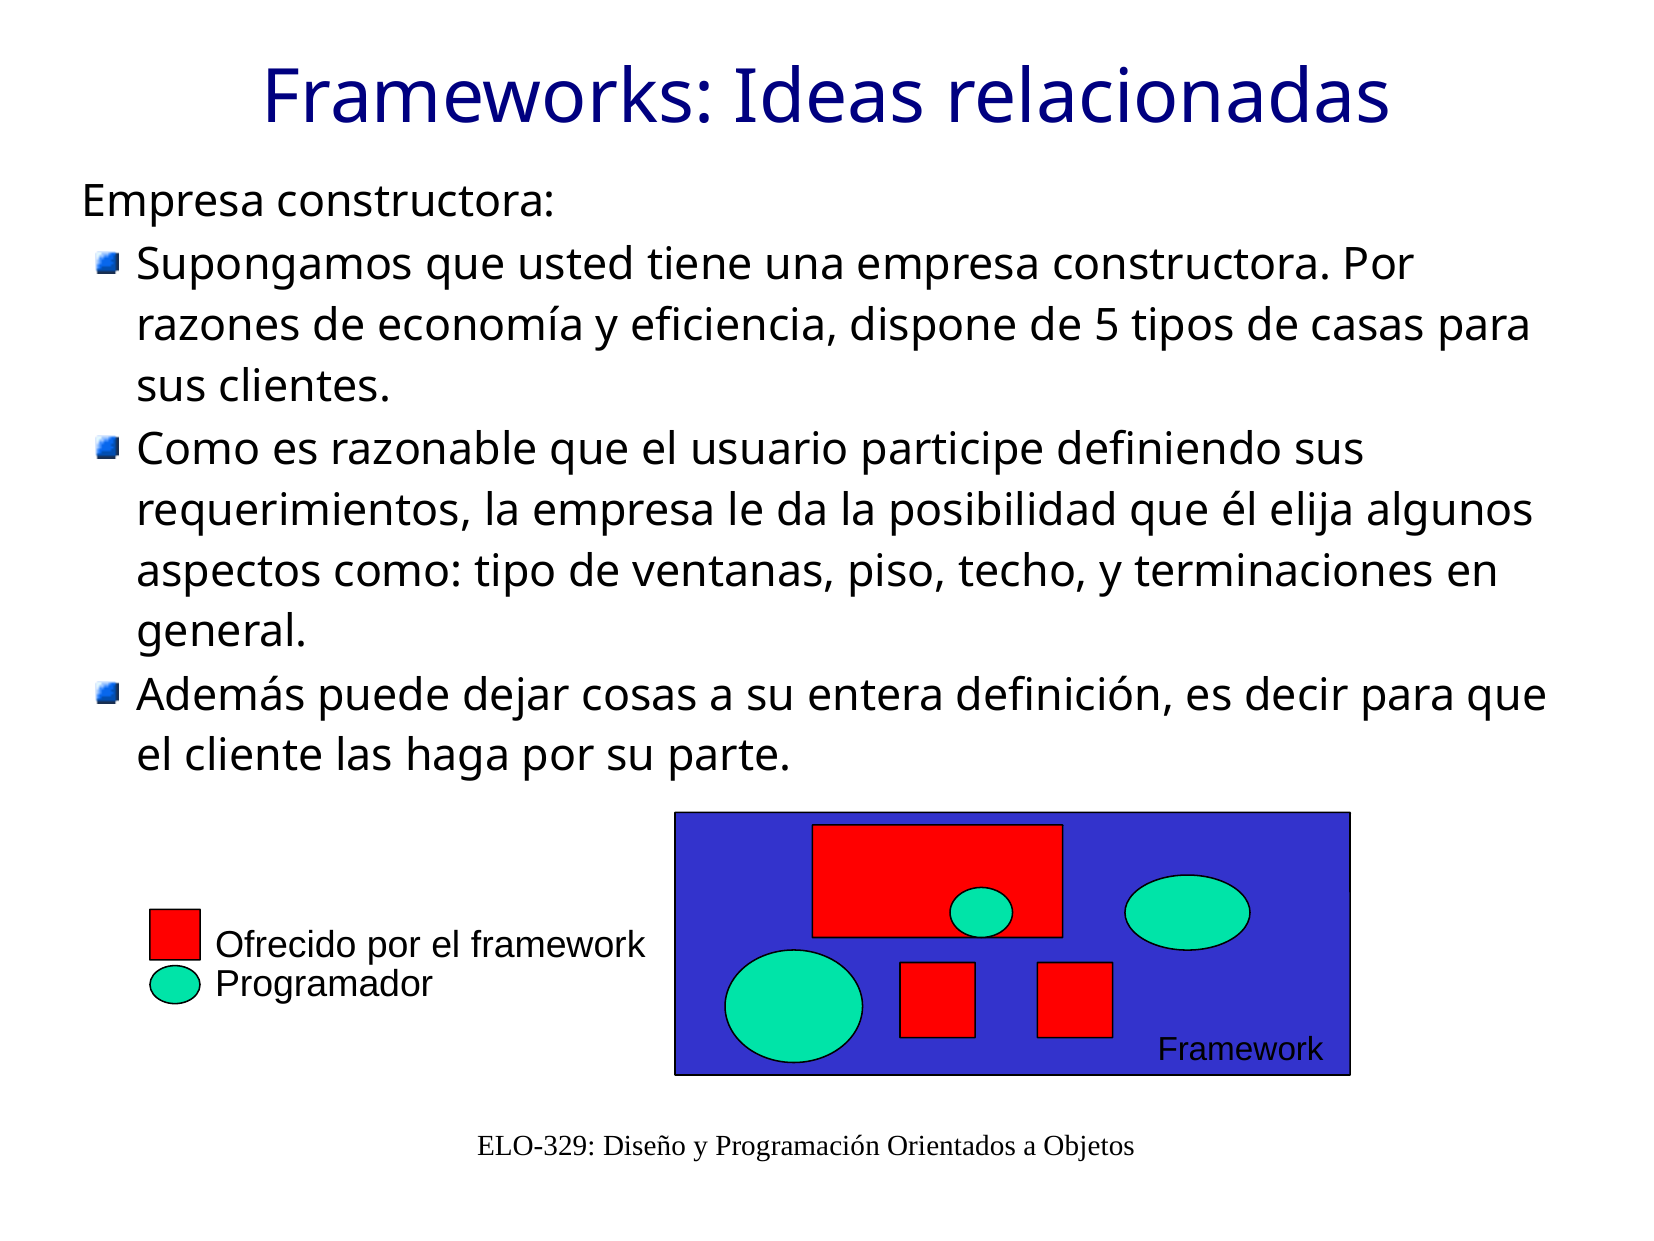

# Frameworks: Ideas relacionadas
Empresa constructora:
Supongamos que usted tiene una empresa constructora. Por razones de economía y eficiencia, dispone de 5 tipos de casas para sus clientes.
Como es razonable que el usuario participe definiendo sus requerimientos, la empresa le da la posibilidad que él elija algunos aspectos como: tipo de ventanas, piso, techo, y terminaciones en general.
Además puede dejar cosas a su entera definición, es decir para que el cliente las haga por su parte.
Framework
Ofrecido por el framework
Programador